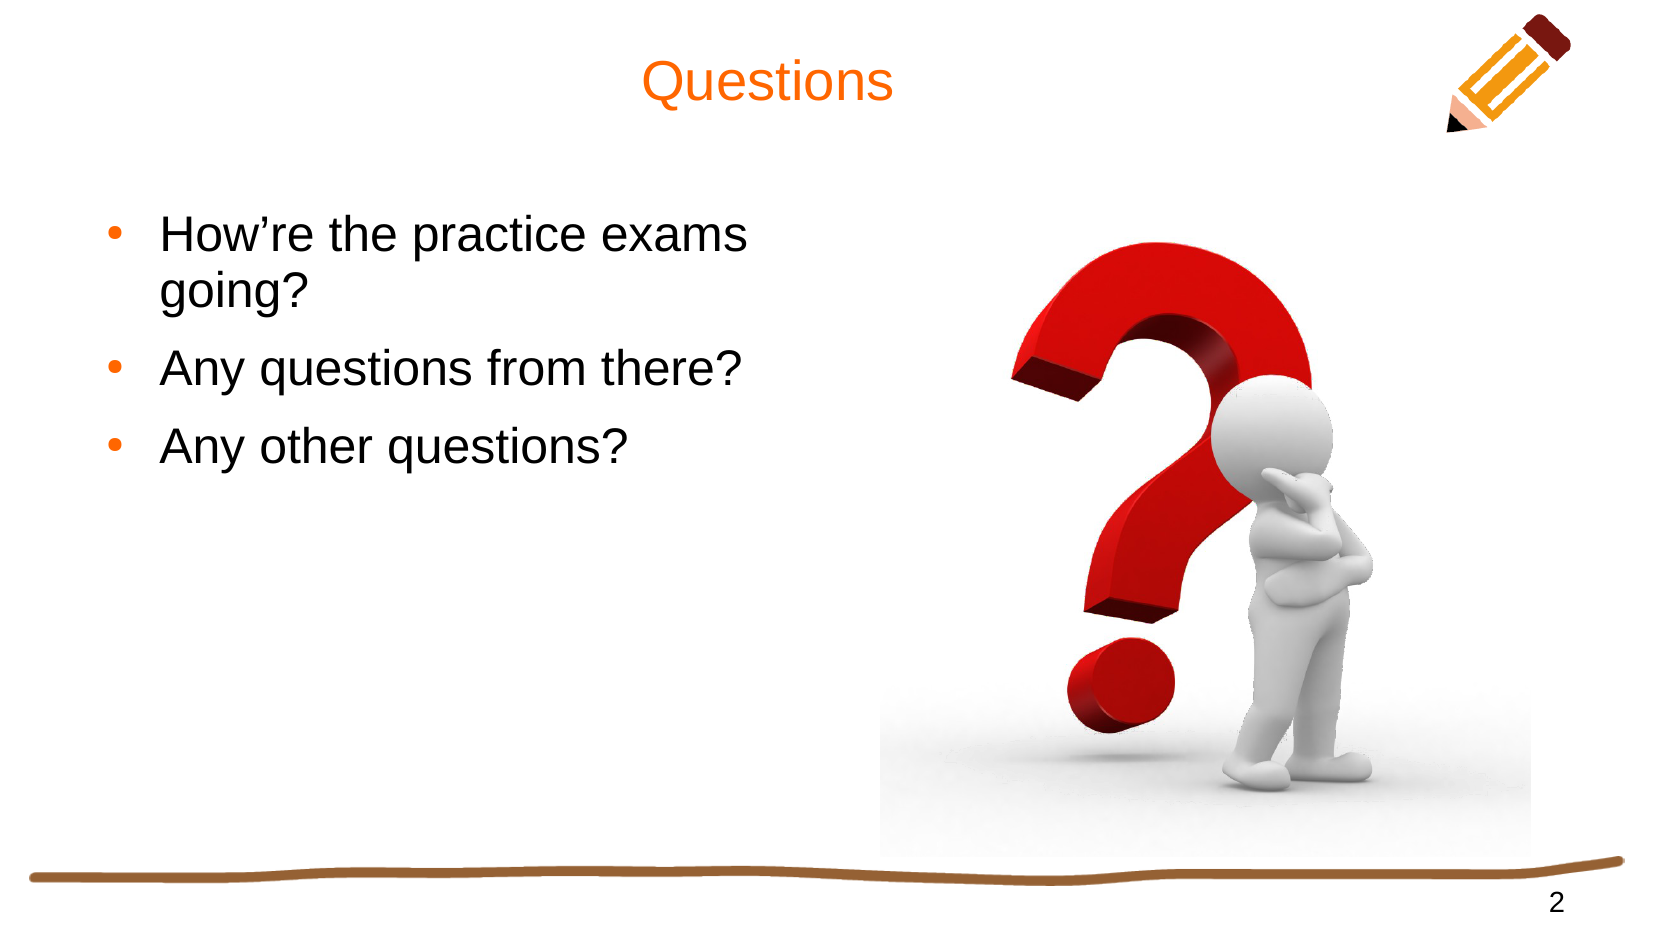

# Questions
How’re the practice exams going?
Any questions from there?
Any other questions?
2